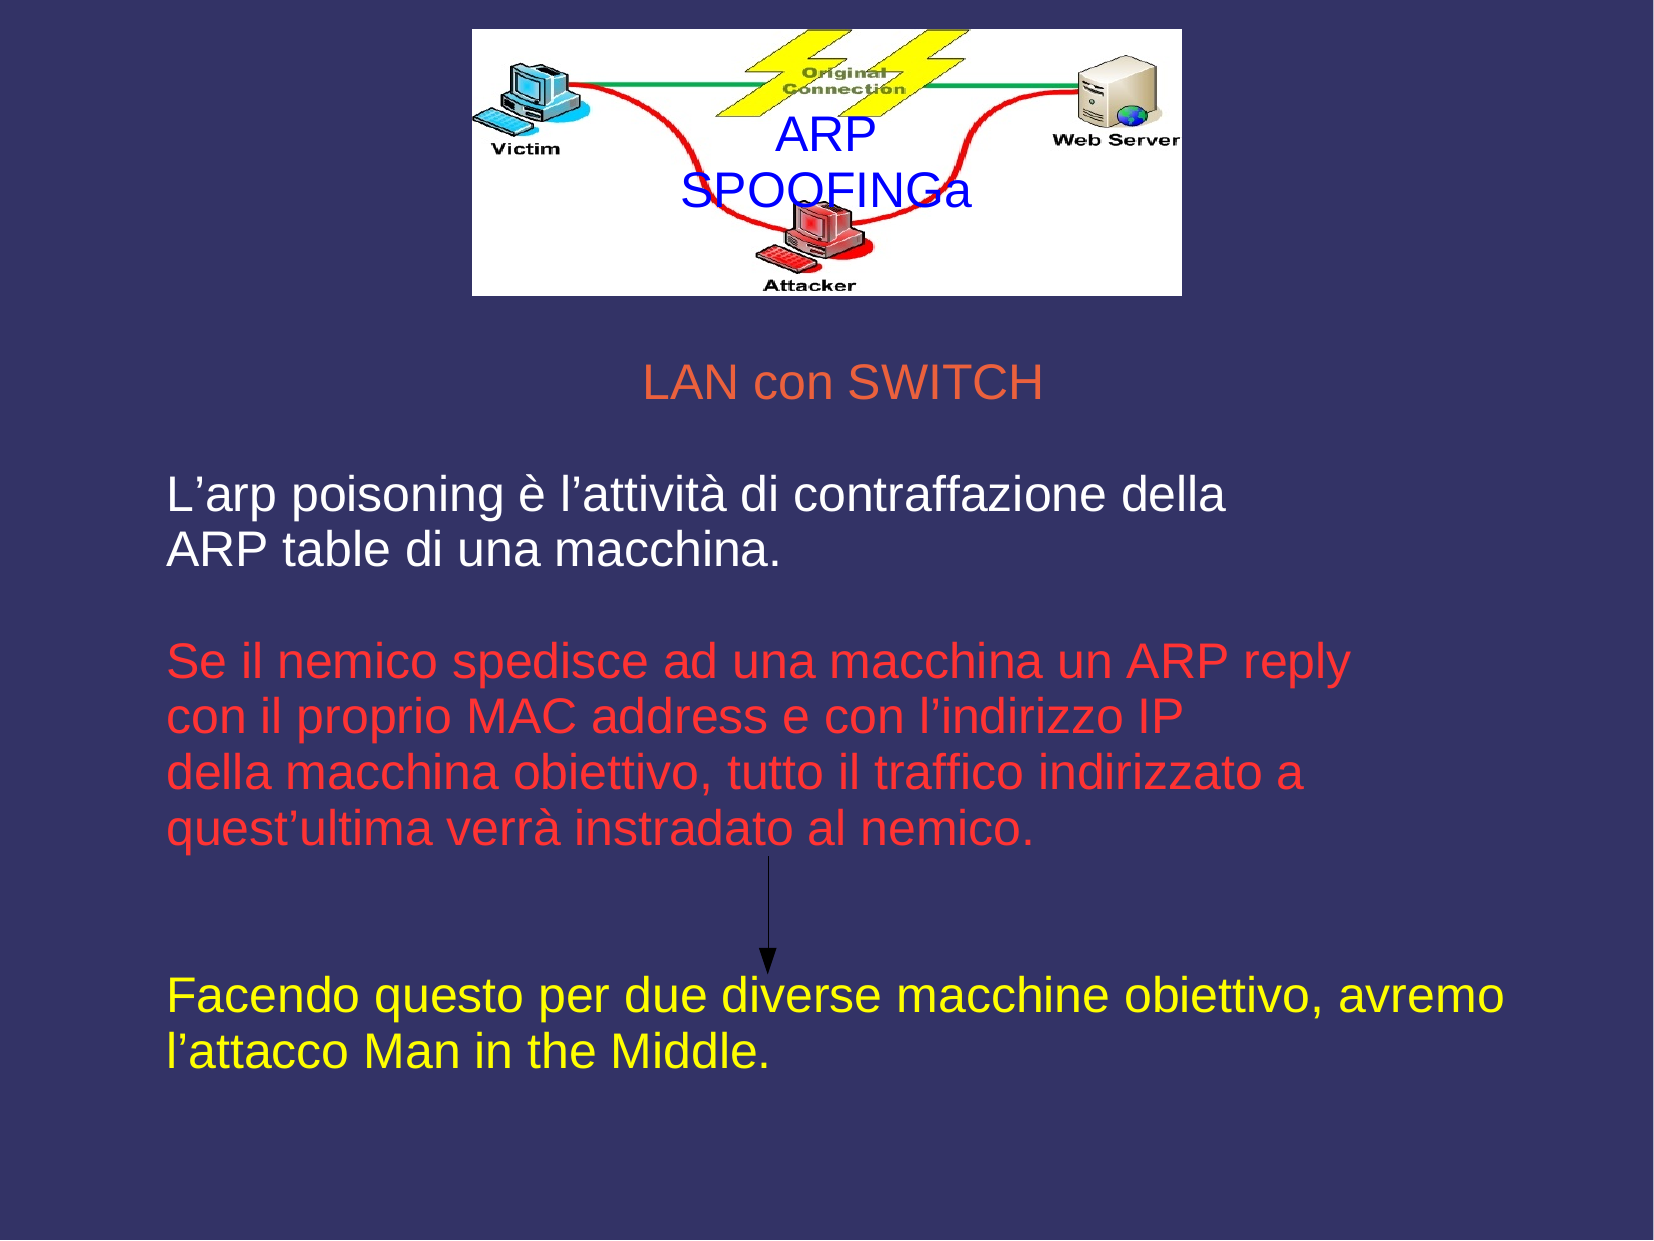

ARP
SPOOFINGa
 LAN con SWITCH
L’arp poisoning è l’attività di contraffazione della
ARP table di una macchina.
Se il nemico spedisce ad una macchina un ARP reply
con il proprio MAC address e con l’indirizzo IP
della macchina obiettivo, tutto il traffico indirizzato a
quest’ultima verrà instradato al nemico.
Facendo questo per due diverse macchine obiettivo, avremo
l’attacco Man in the Middle.